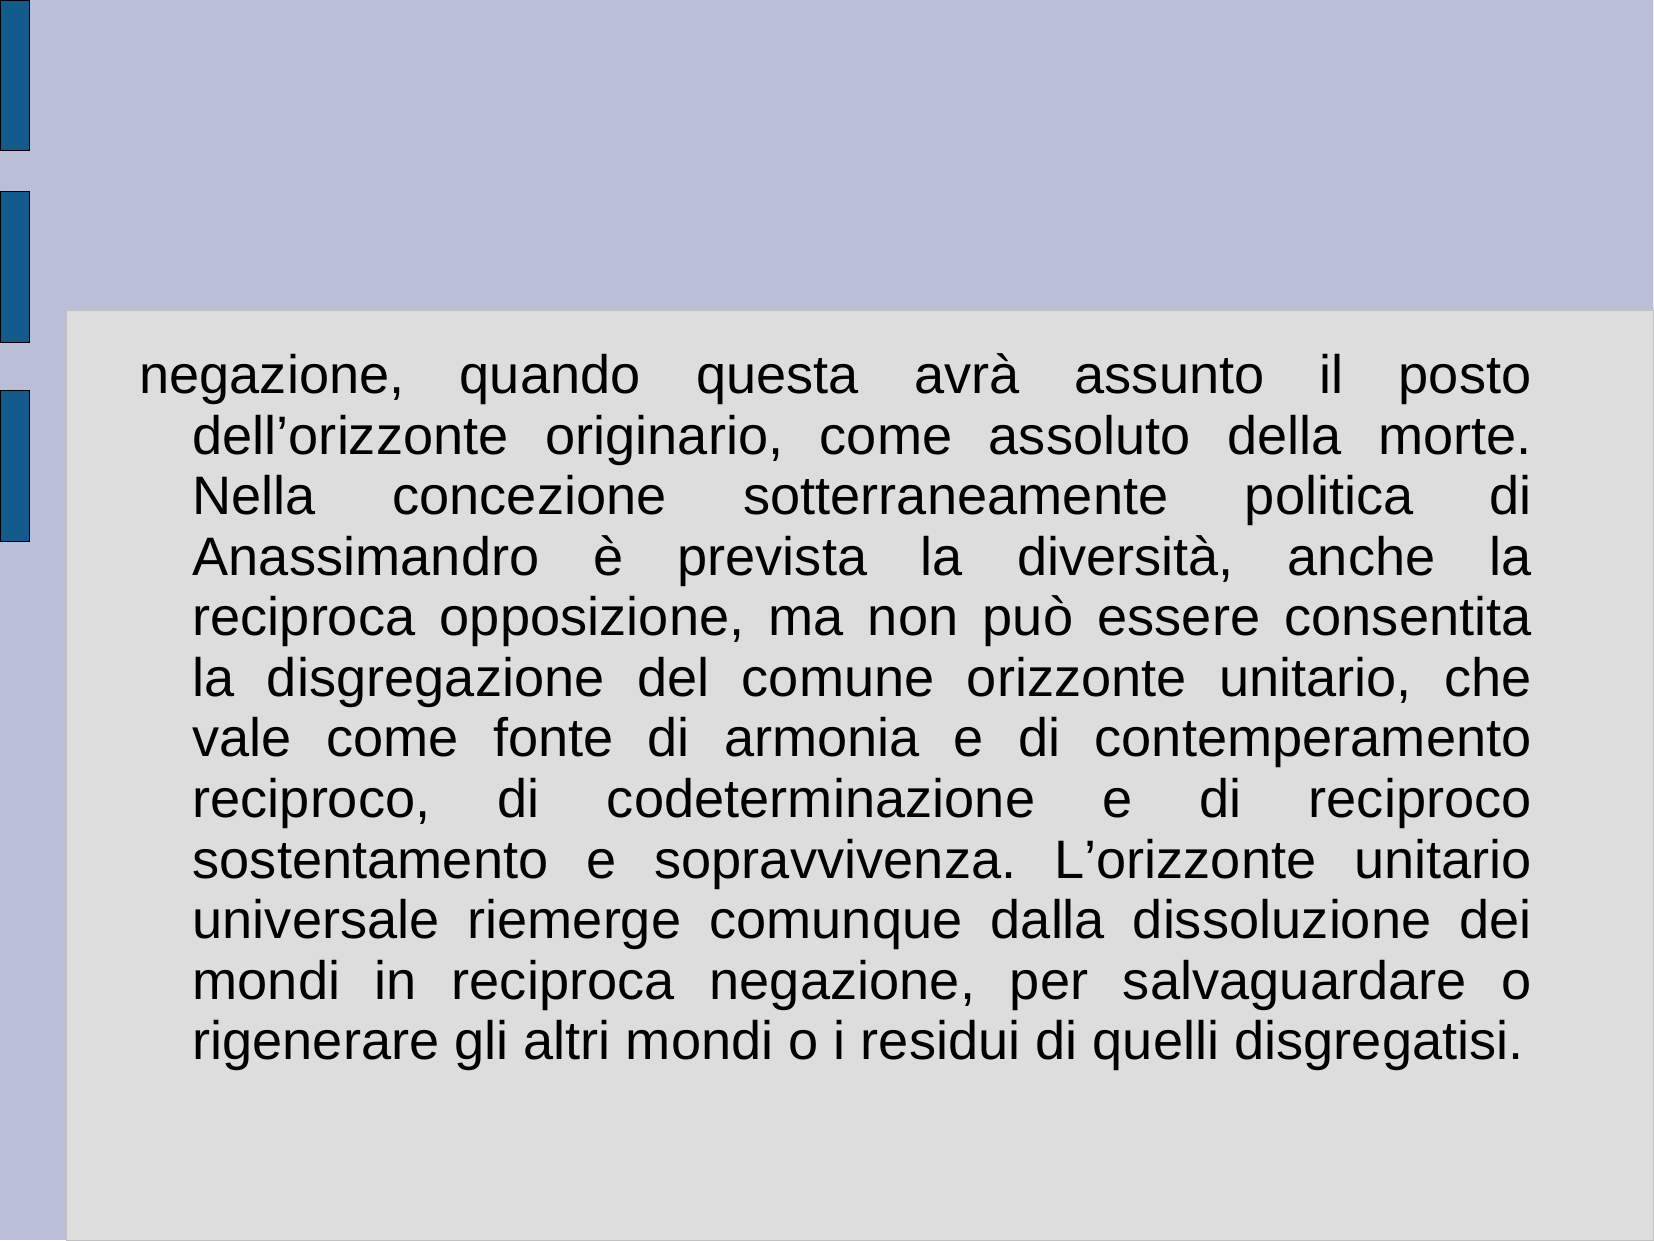

#
negazione, quando questa avrà assunto il posto dell’orizzonte originario, come assoluto della morte. Nella concezione sotterraneamente politica di Anassimandro è prevista la diversità, anche la reciproca opposizione, ma non può essere consentita la disgregazione del comune orizzonte unitario, che vale come fonte di armonia e di contemperamento reciproco, di codeterminazione e di reciproco sostentamento e sopravvivenza. L’orizzonte unitario universale riemerge comunque dalla dissoluzione dei mondi in reciproca negazione, per salvaguardare o rigenerare gli altri mondi o i residui di quelli disgregatisi.